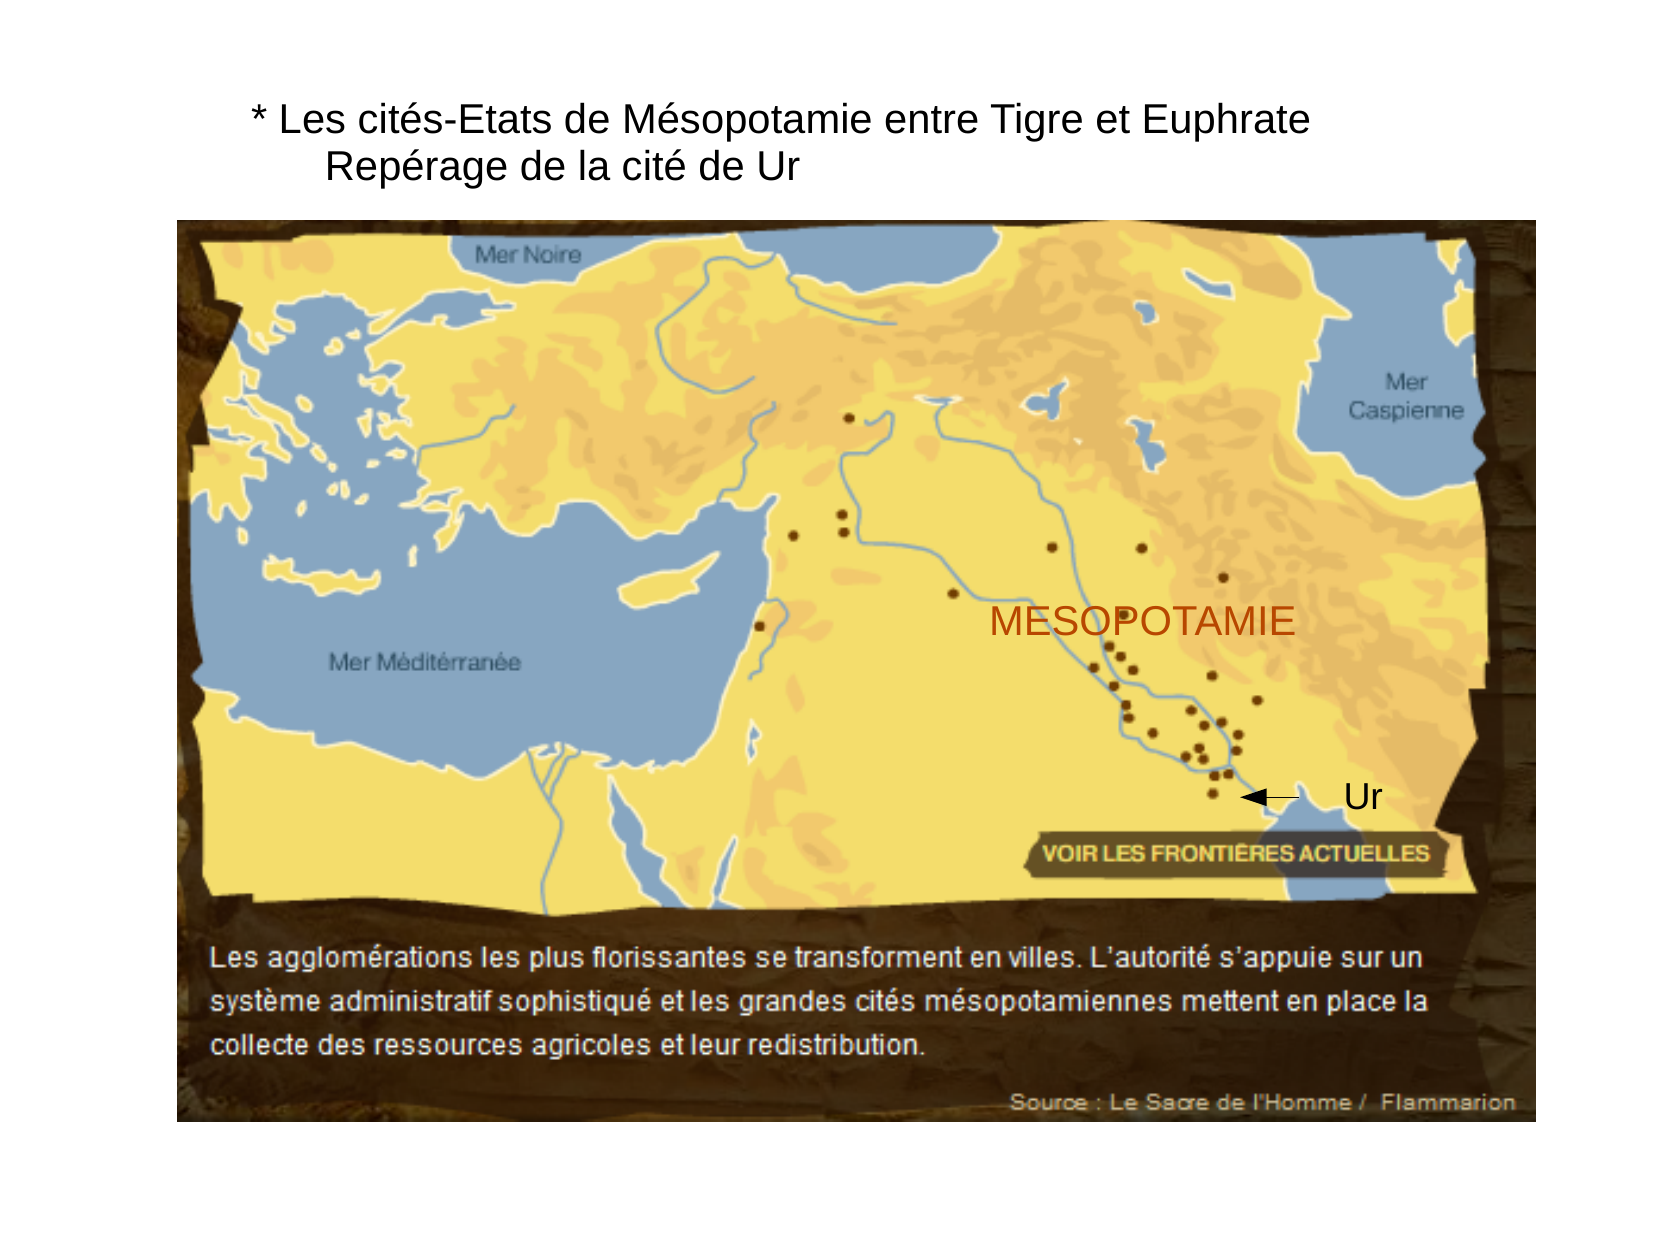

* Les cités-Etats de Mésopotamie entre Tigre et Euphrate
	Repérage de la cité de Ur
MESOPOTAMIE
Ur